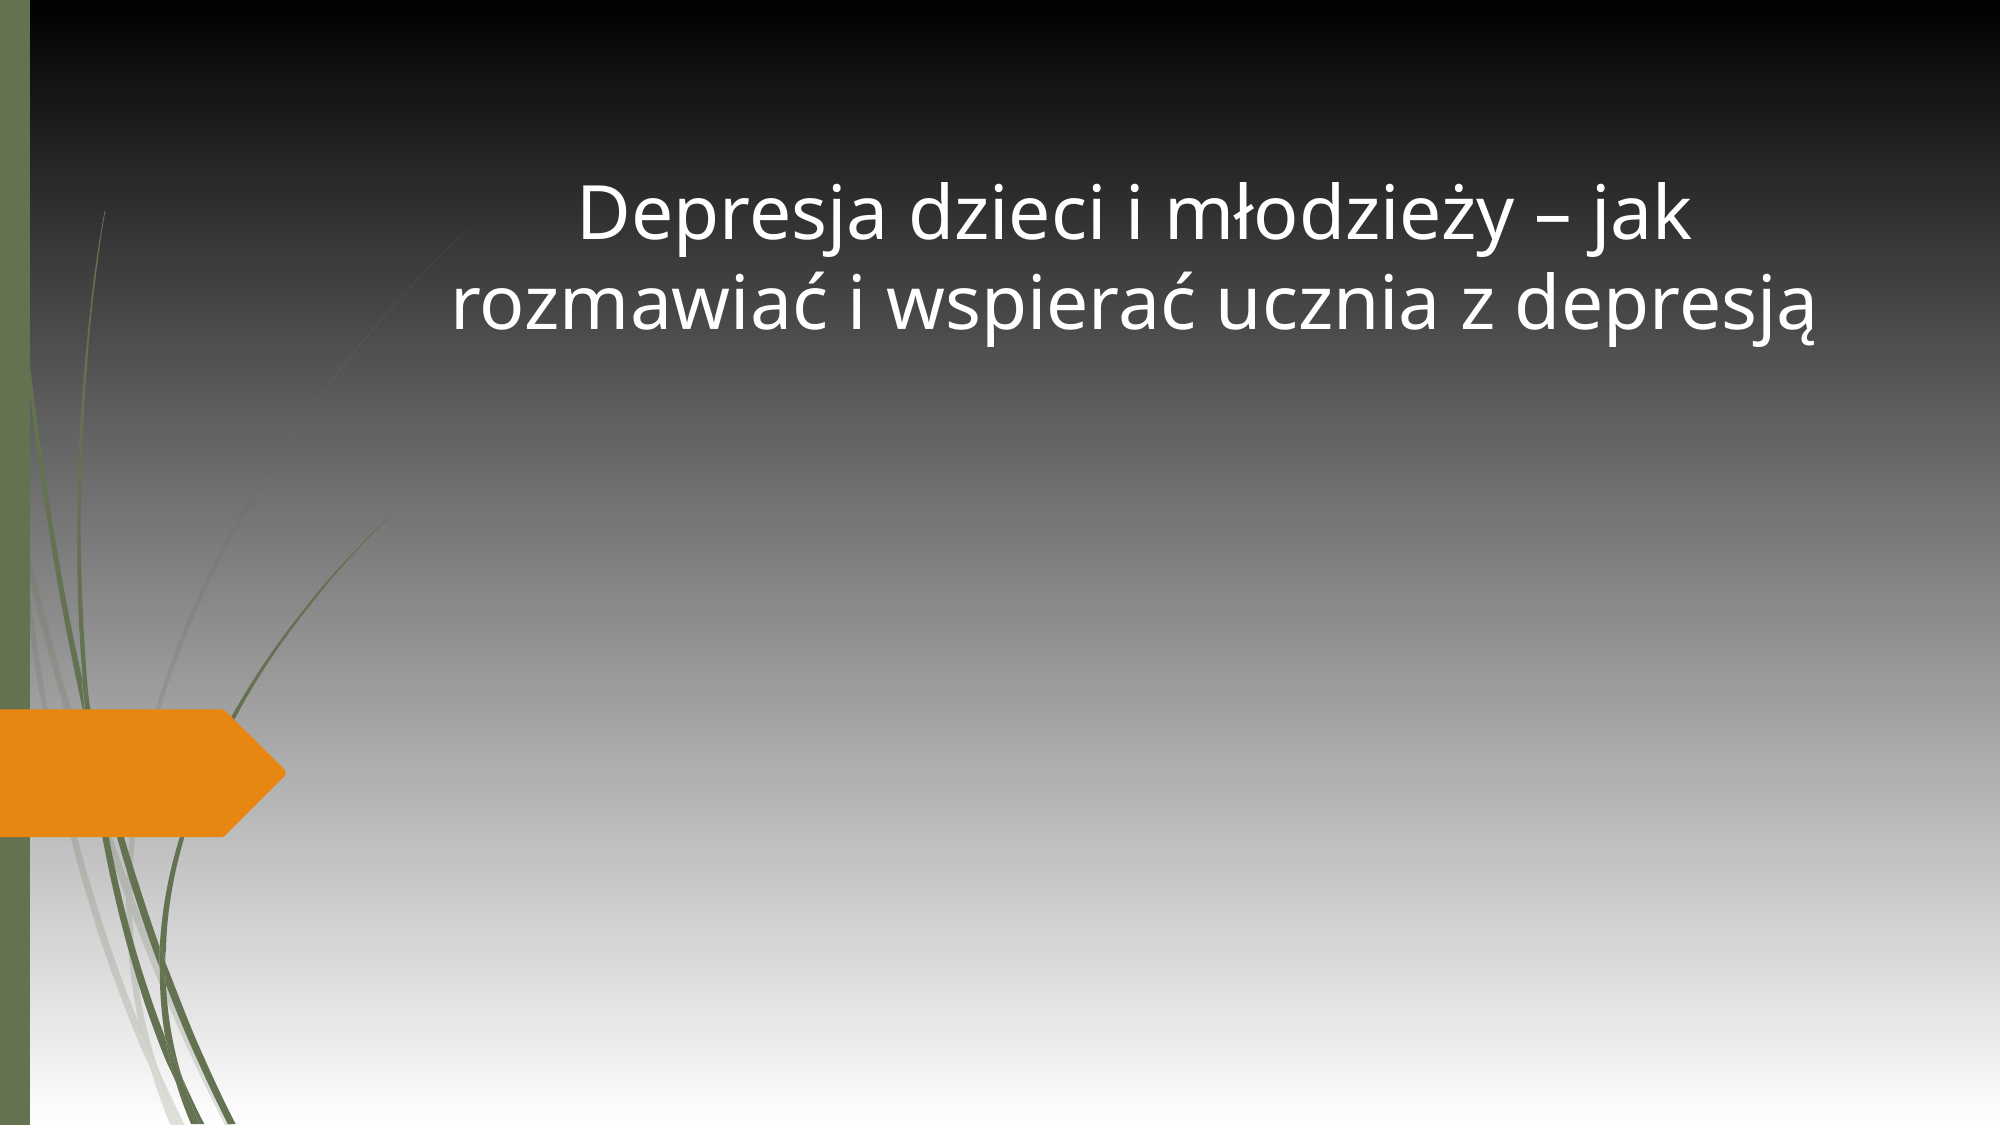

# Depresja dzieci i młodzieży – jak rozmawiać i wspierać ucznia z depresją